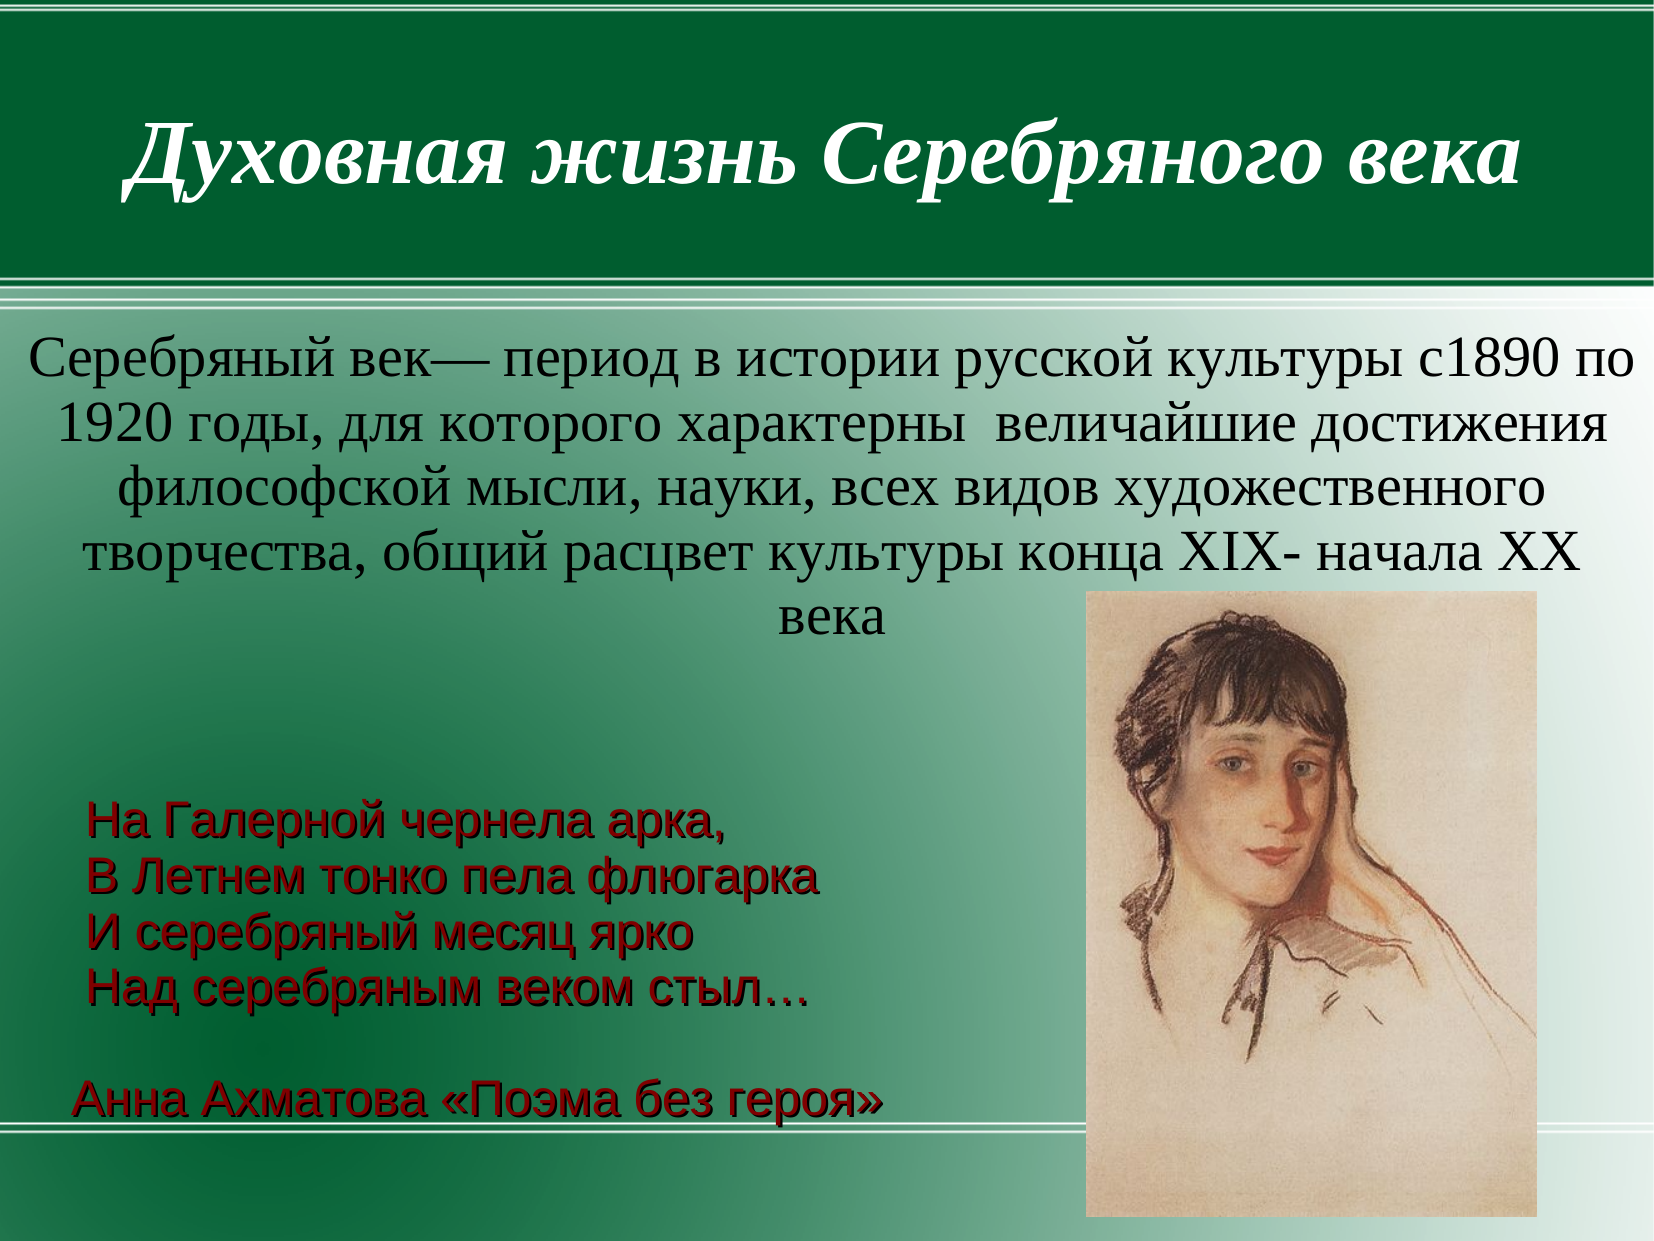

# Духовная жизнь Серебряного века
Серебряный век— период в истории русской культуры с1890 по 1920 годы, для которого характерны величайшие достижения философской мысли, науки, всех видов художественного творчества, общий расцвет культуры конца XIX- начала XX века
 На Галерной чернела арка,
 В Летнем тонко пела флюгарка
 И серебряный месяц ярко
 Над серебряным веком стыл…
Анна Ахматова «Поэма без героя»